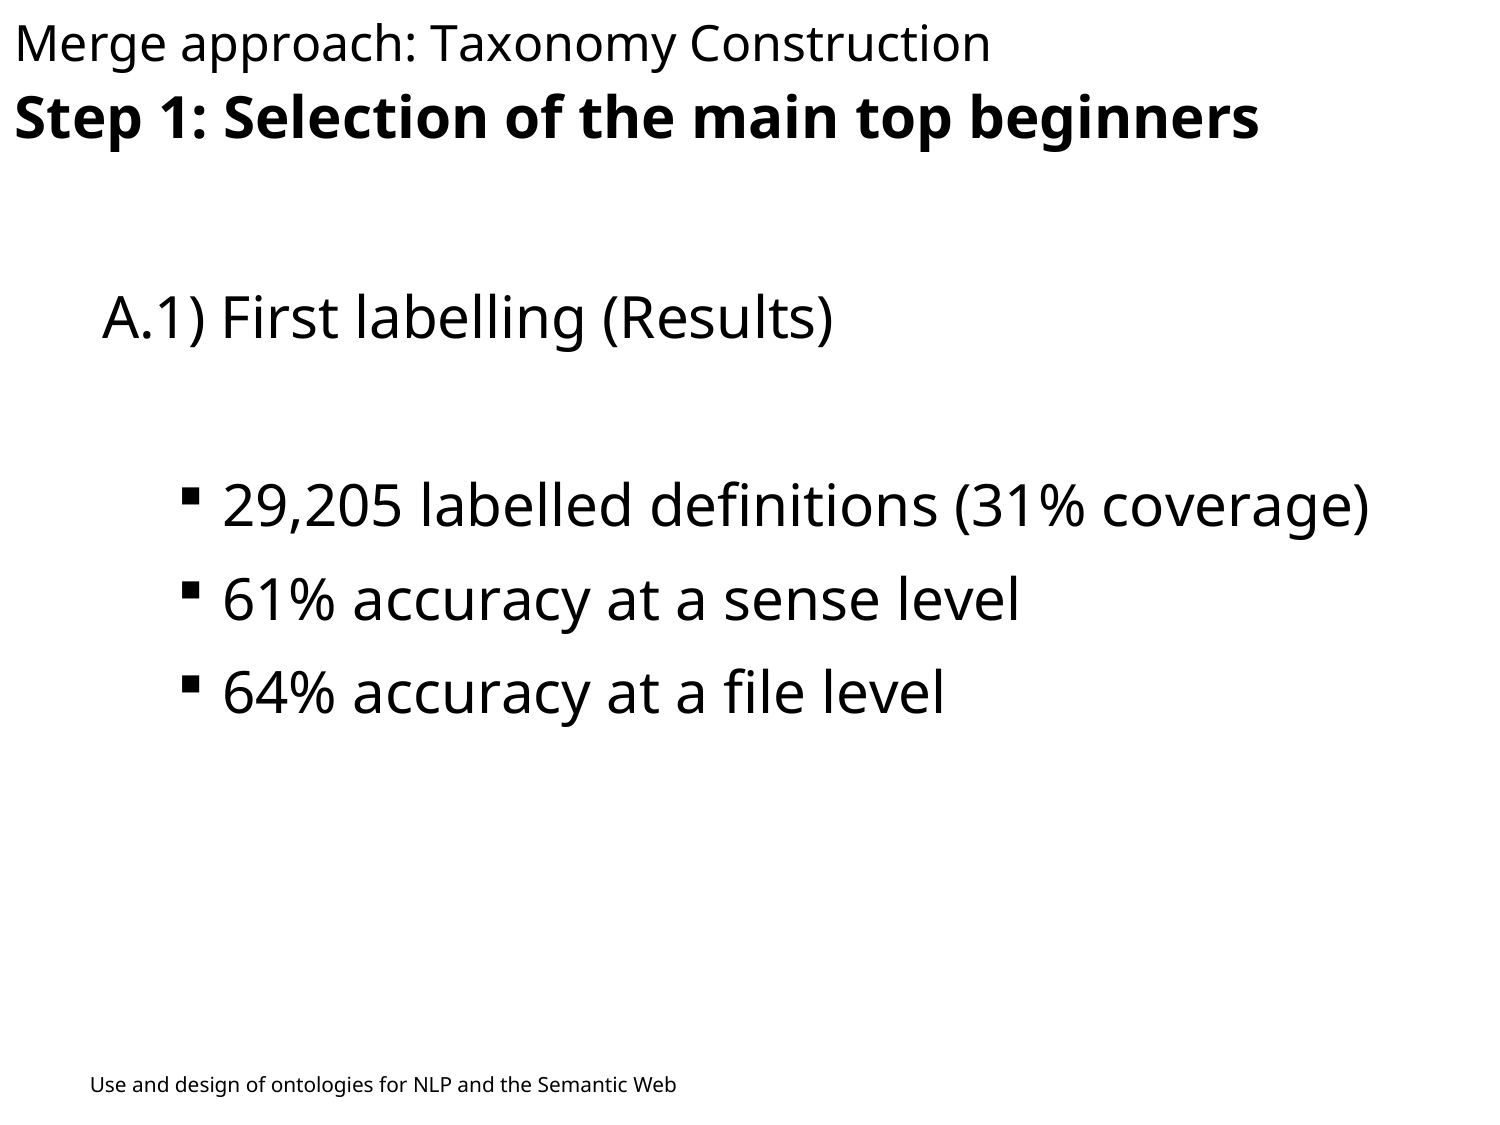

Merge approach: Taxonomy Construction
Step 1: Selection of the main top beginners
# A.1) First labelling (Results)
29,205 labelled definitions (31% coverage)
61% accuracy at a sense level
64% accuracy at a file level